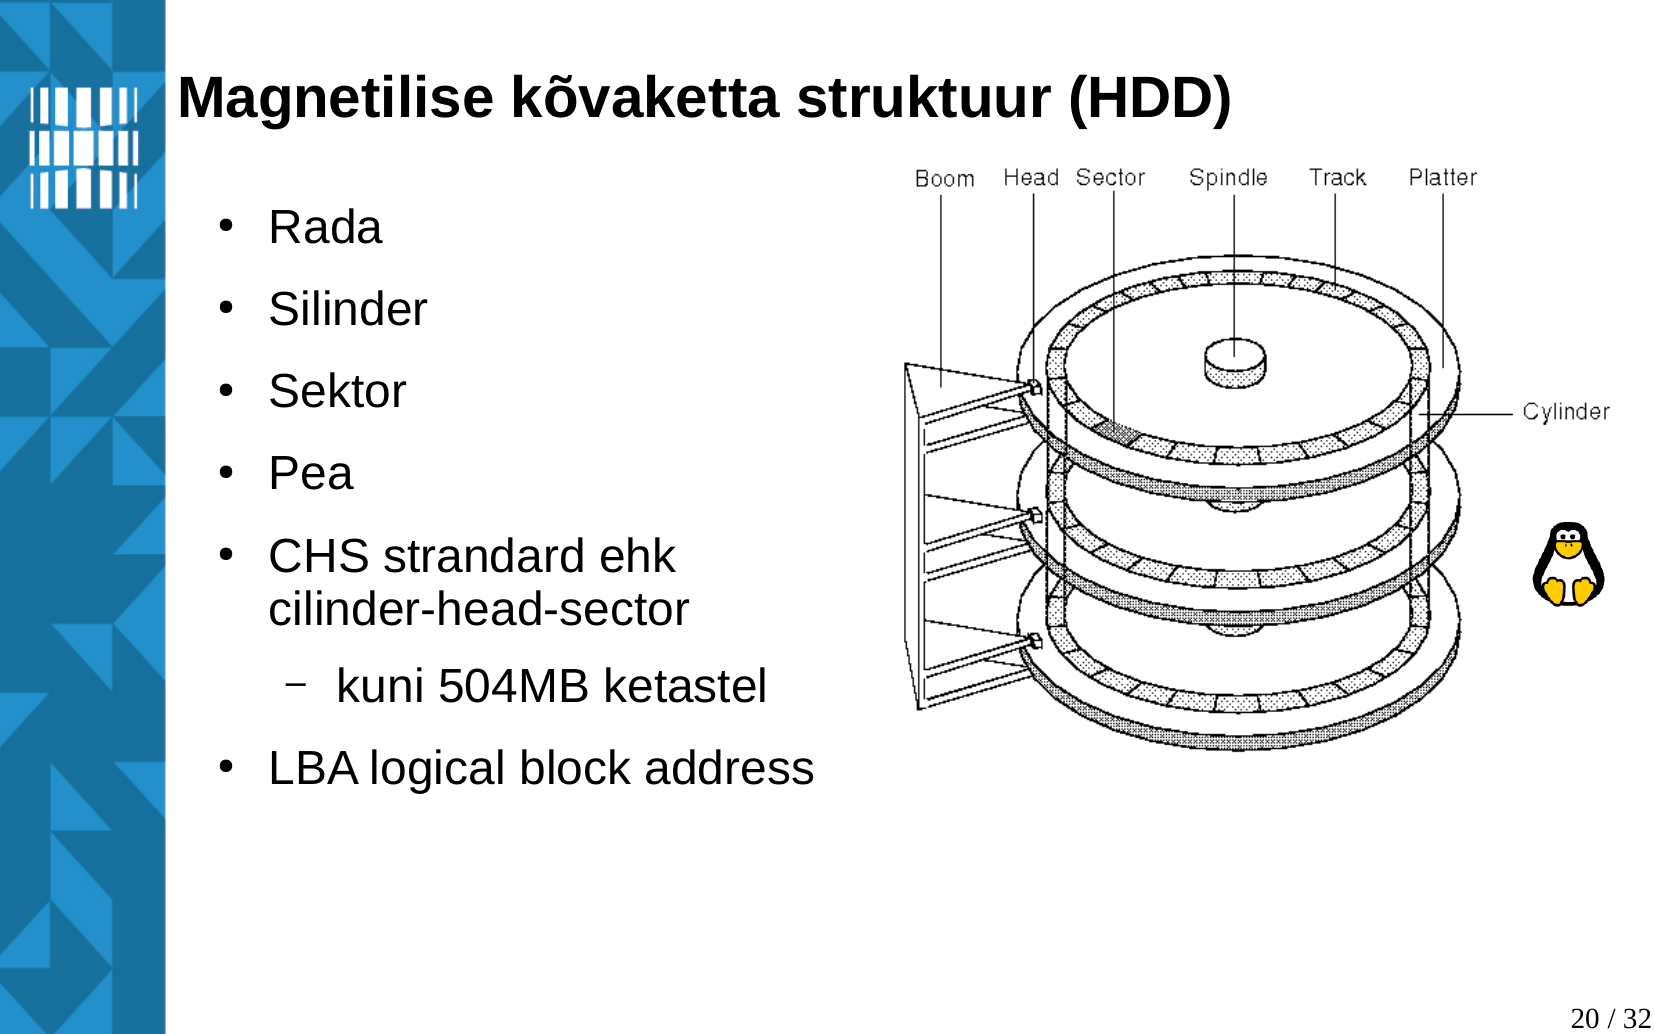

# Magnetilise kõvaketta struktuur (HDD)
Rada
Silinder
Sektor
Pea
CHS strandard ehk
cilinder-head-sector
kuni 504MB ketastel
LBA logical block address